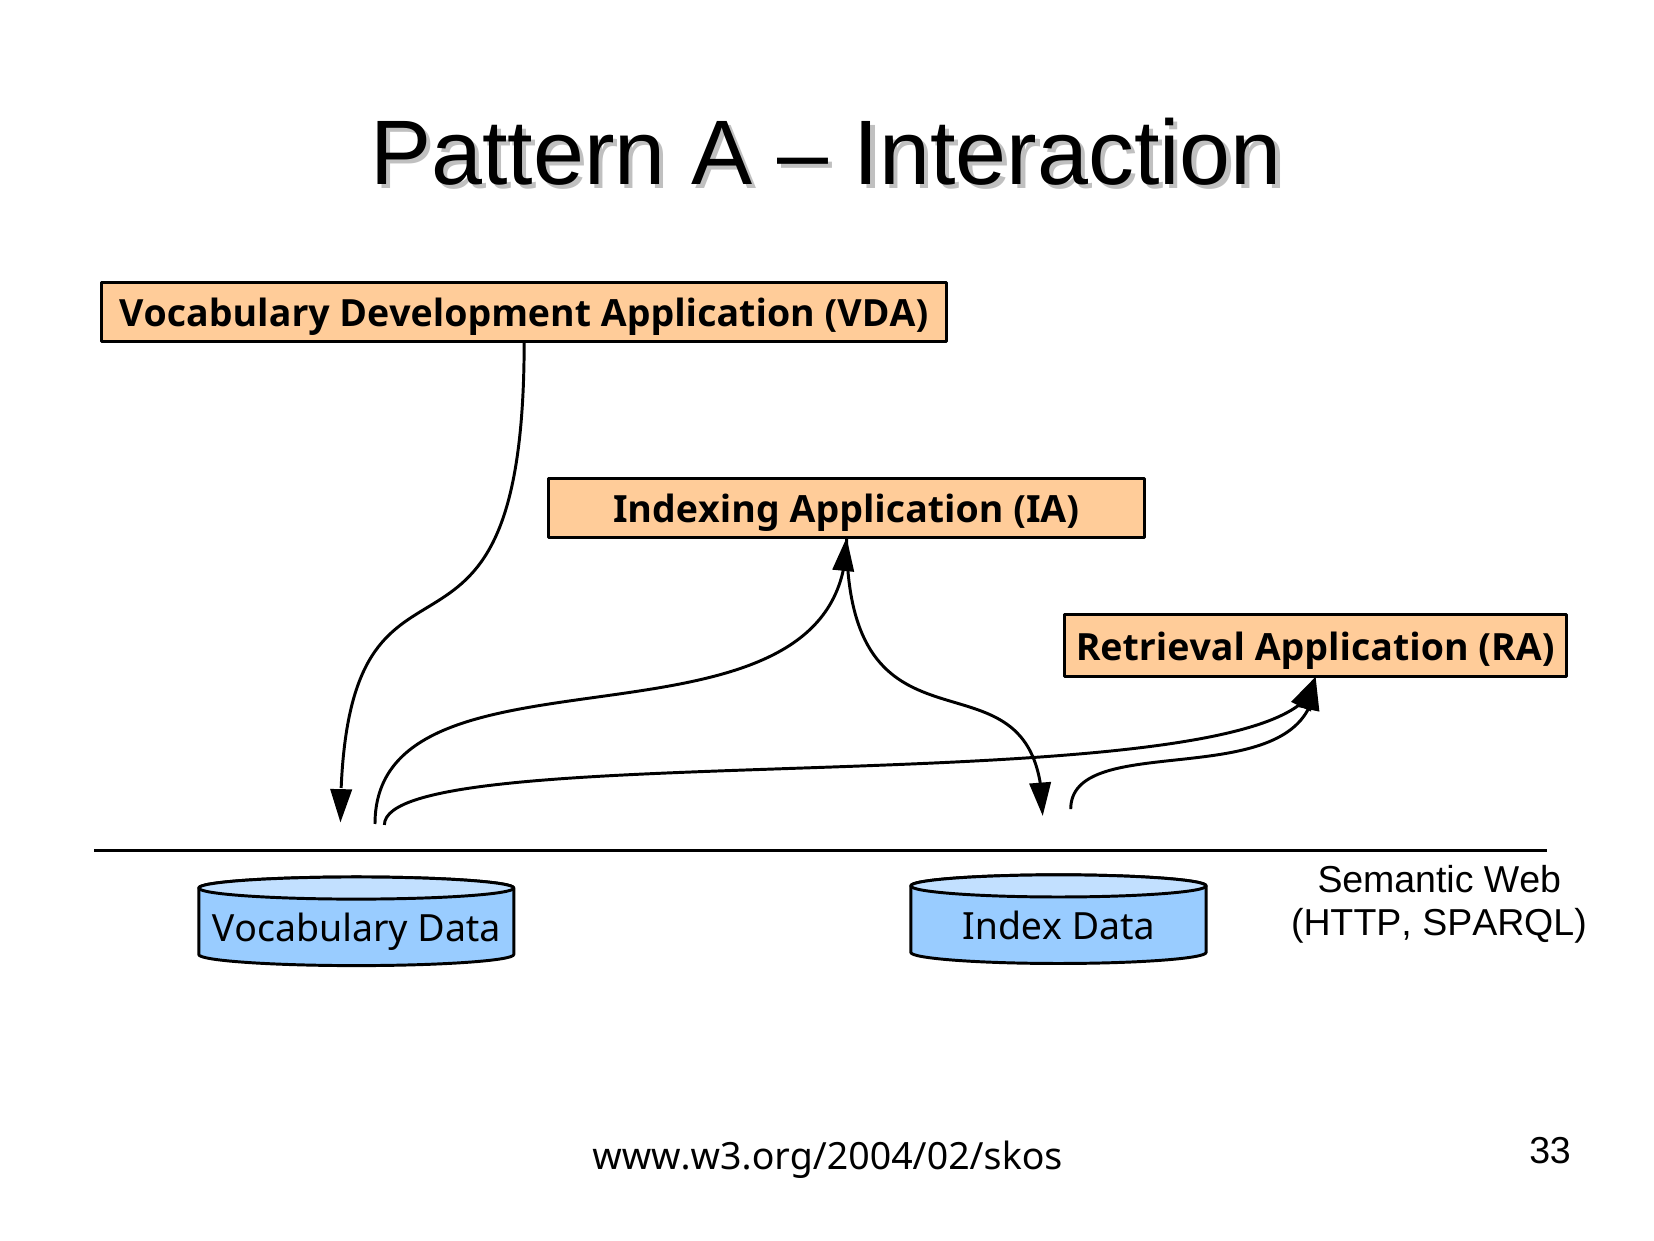

# Pattern A – Interaction
Vocabulary Development Application (VDA)
Indexing Application (IA)
Retrieval Application (RA)
Semantic Web
(HTTP, SPARQL)
Index Data
Vocabulary Data
www.w3.org/2004/02/skos
33